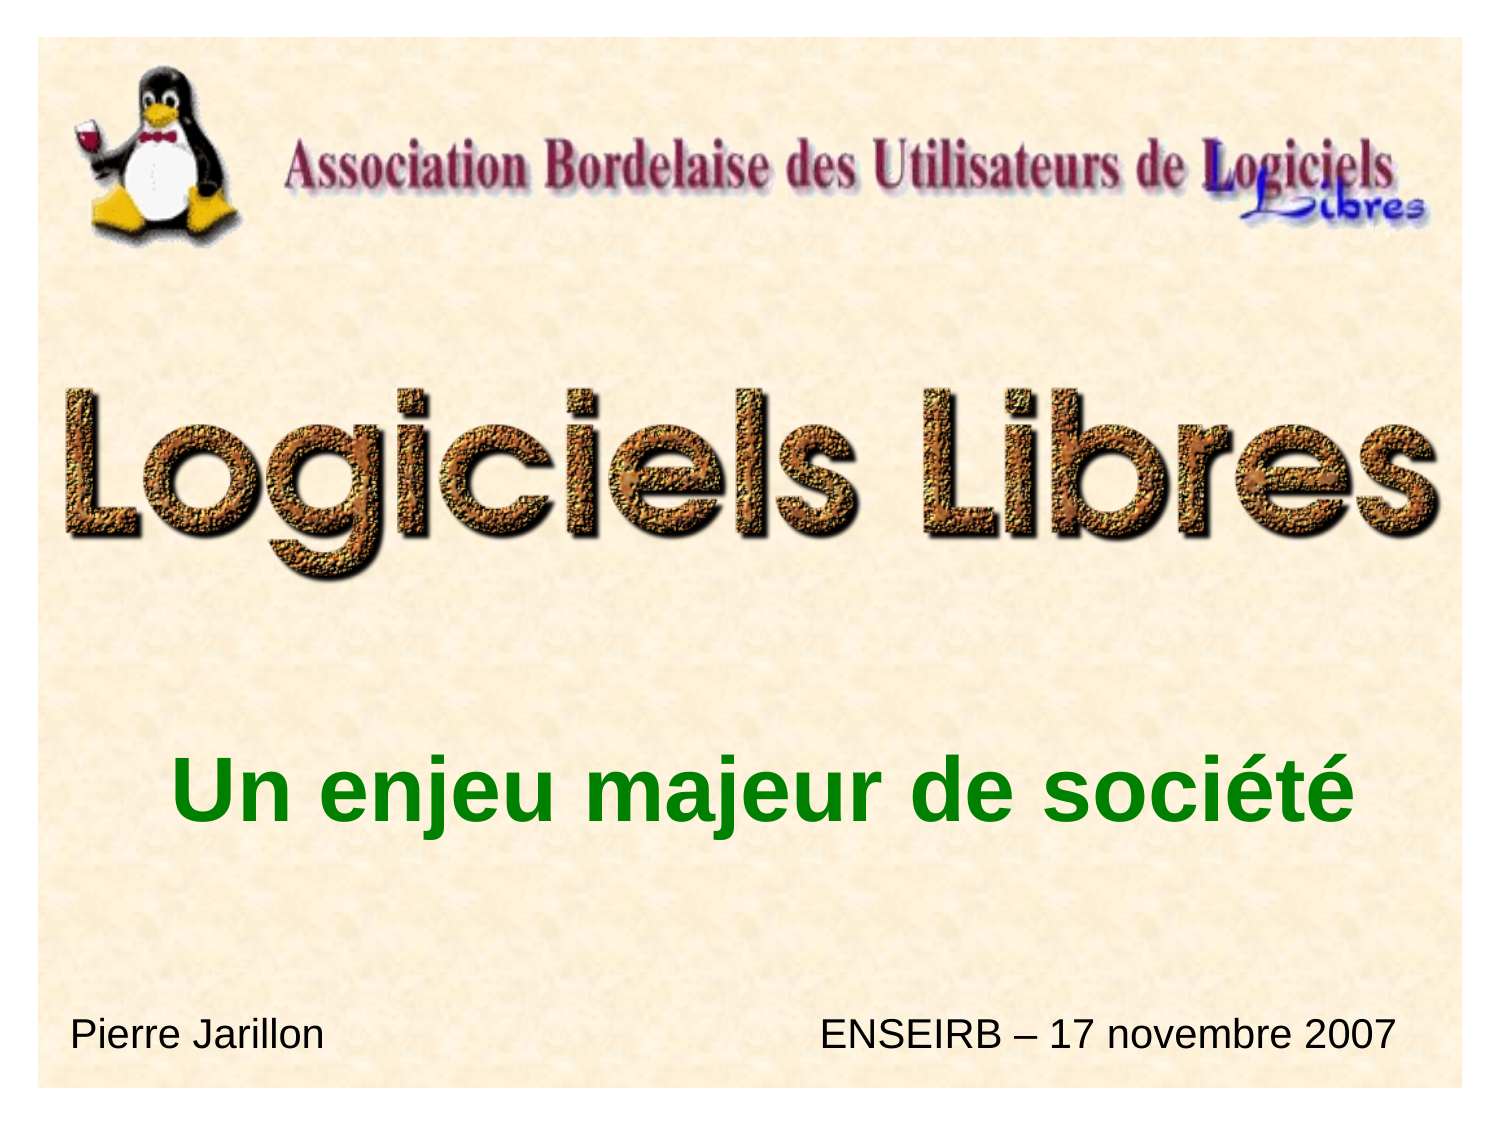

Un enjeu majeur de société
Pierre Jarillon 							 ENSEIRB – 17 novembre 2007